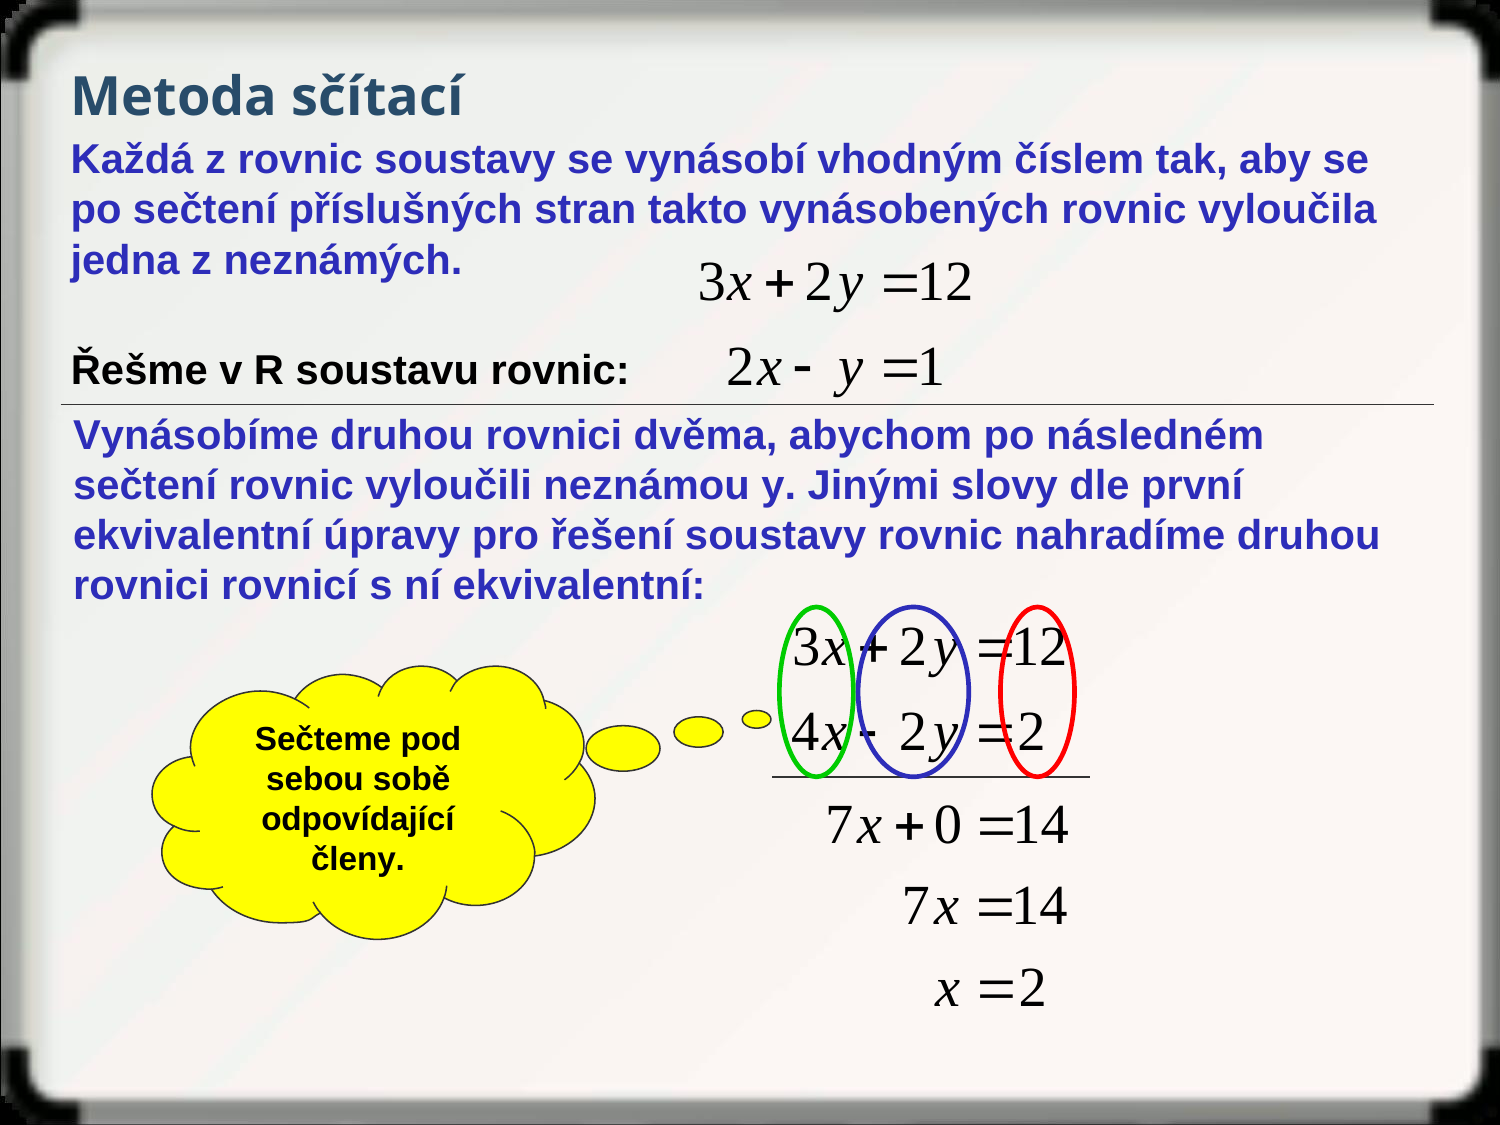

Metoda sčítací
Každá z rovnic soustavy se vynásobí vhodným číslem tak, aby se po sečtení příslušných stran takto vynásobených rovnic vyloučila jedna z neznámých.
Řešme v R soustavu rovnic:
Vynásobíme druhou rovnici dvěma, abychom po následném sečtení rovnic vyloučili neznámou y. Jinými slovy dle první ekvivalentní úpravy pro řešení soustavy rovnic nahradíme druhou rovnici rovnicí s ní ekvivalentní:
Sečteme pod sebou sobě odpovídající členy.